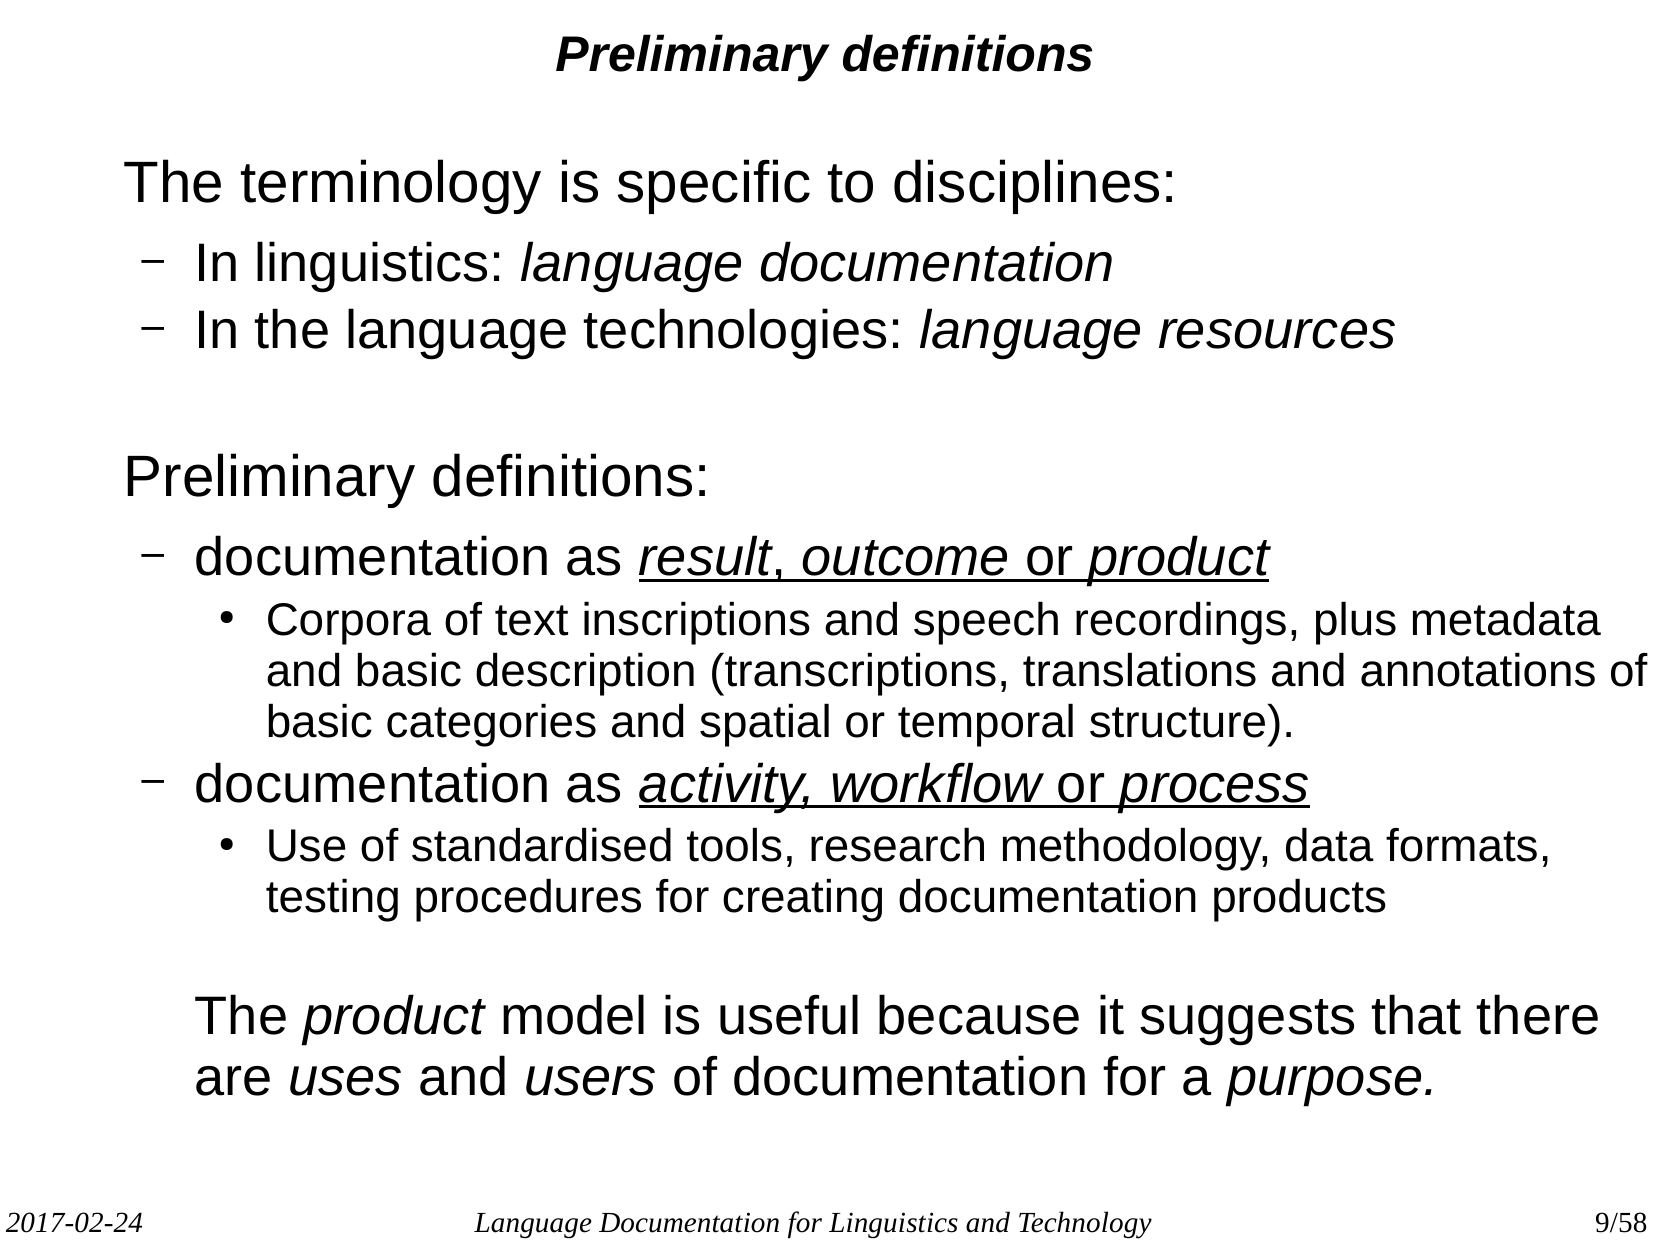

# Preliminary definitions
The terminology is specific to disciplines:
In linguistics: language documentation
In the language technologies: language resources
Preliminary definitions:
documentation as result, outcome or product
Corpora of text inscriptions and speech recordings, plus metadata and basic description (transcriptions, translations and annotations of basic categories and spatial or temporal structure).
documentation as activity, workflow or process
Use of standardised tools, research methodology, data formats, testing procedures for creating documentation products
The product model is useful because it suggests that there are uses and users of documentation for a purpose.
ELKL-4, U Agra, 2016-02-25_27
D. Gibbon: What can endangered languages teach the language technologies?
9